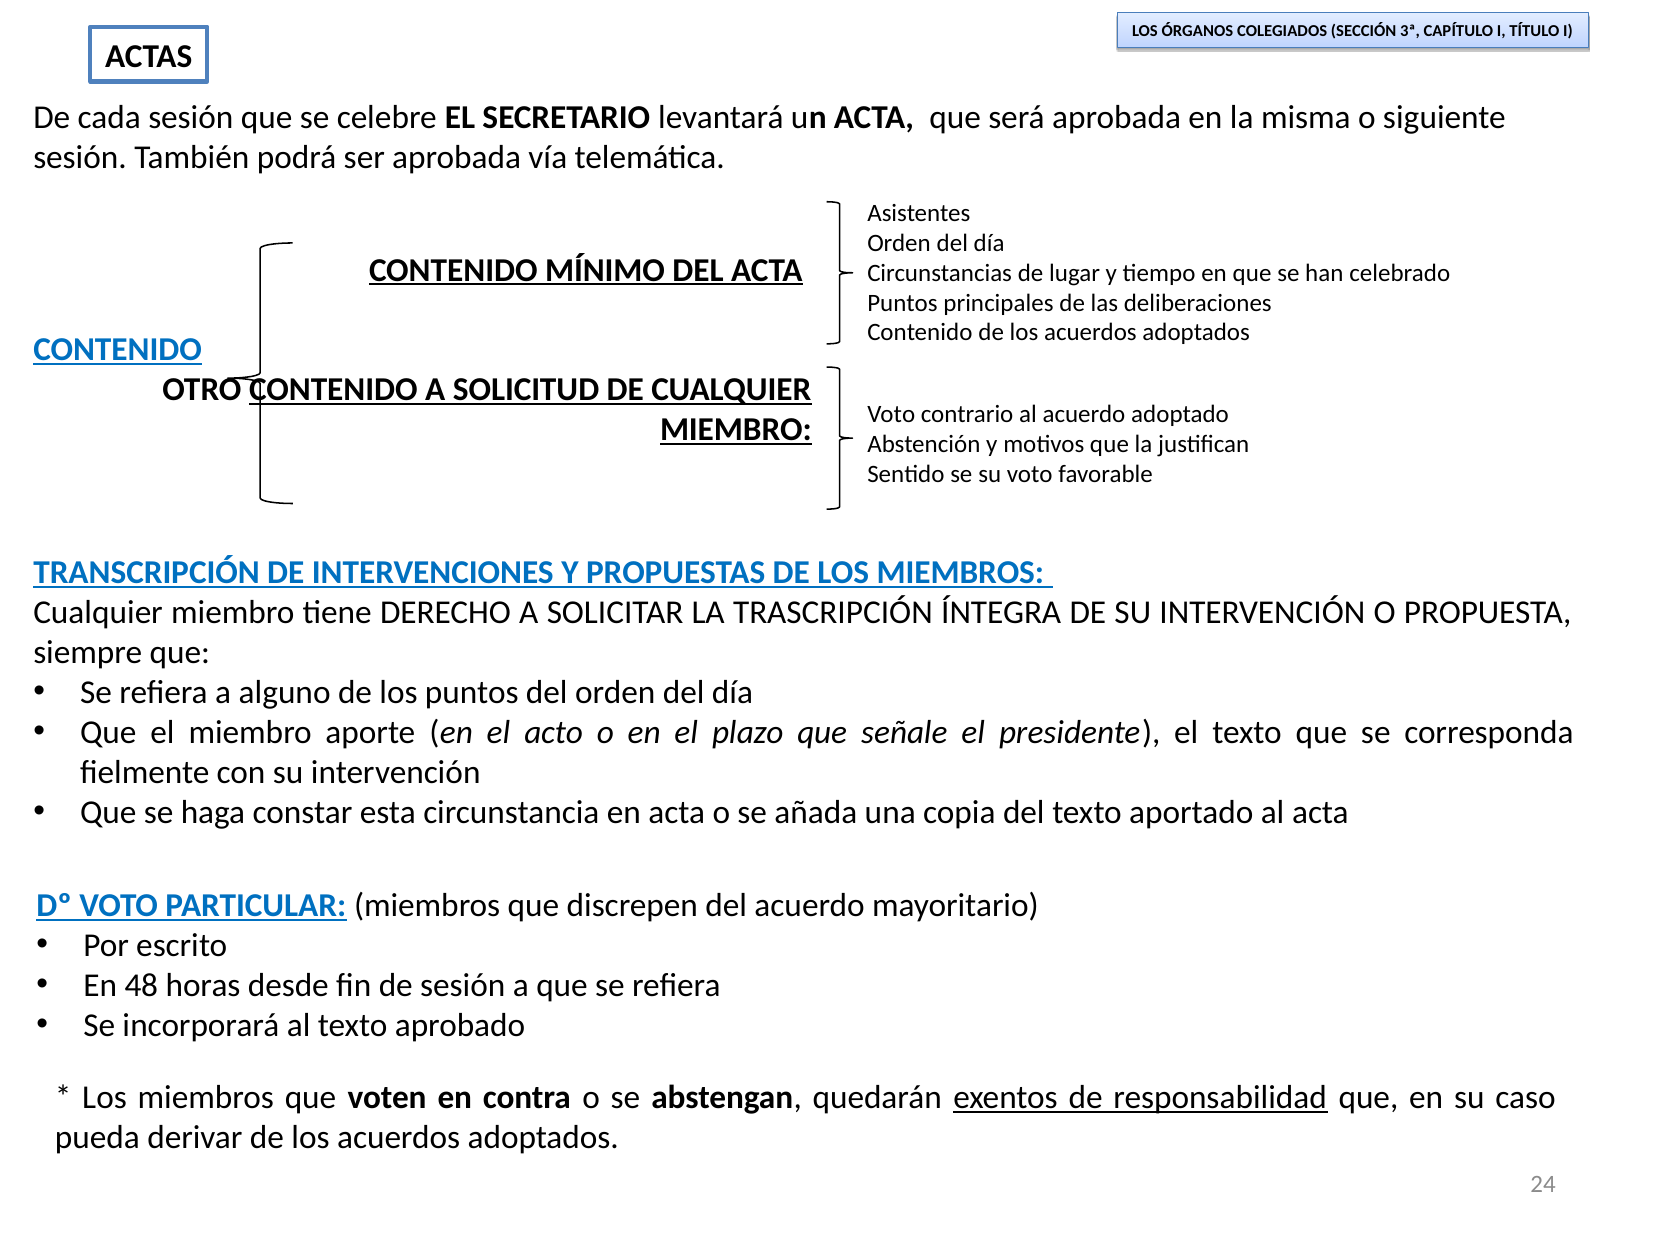

LOS ÓRGANOS COLEGIADOS (SECCIÓN 3ª, CAPÍTULO I, TÍTULO I)
ACTAS
De cada sesión que se celebre EL SECRETARIO levantará un ACTA, que será aprobada en la misma o siguiente sesión. También podrá ser aprobada vía telemática.
	CONTENIDO MÍNIMO DEL ACTA
CONTENIDO
 	OTRO CONTENIDO A SOLICITUD DE CUALQUIER MIEMBRO:
Asistentes
Orden del día
Circunstancias de lugar y tiempo en que se han celebrado
Puntos principales de las deliberaciones
Contenido de los acuerdos adoptados
Voto contrario al acuerdo adoptado
Abstención y motivos que la justifican
Sentido se su voto favorable
TRANSCRIPCIÓN DE INTERVENCIONES Y PROPUESTAS DE LOS MIEMBROS:
Cualquier miembro tiene DERECHO A SOLICITAR LA TRASCRIPCIÓN ÍNTEGRA DE SU INTERVENCIÓN O PROPUESTA, siempre que:
Se refiera a alguno de los puntos del orden del día
Que el miembro aporte (en el acto o en el plazo que señale el presidente), el texto que se corresponda fielmente con su intervención
Que se haga constar esta circunstancia en acta o se añada una copia del texto aportado al acta
Dº VOTO PARTICULAR: (miembros que discrepen del acuerdo mayoritario)
Por escrito
En 48 horas desde fin de sesión a que se refiera
Se incorporará al texto aprobado
* Los miembros que voten en contra o se abstengan, quedarán exentos de responsabilidad que, en su caso pueda derivar de los acuerdos adoptados.